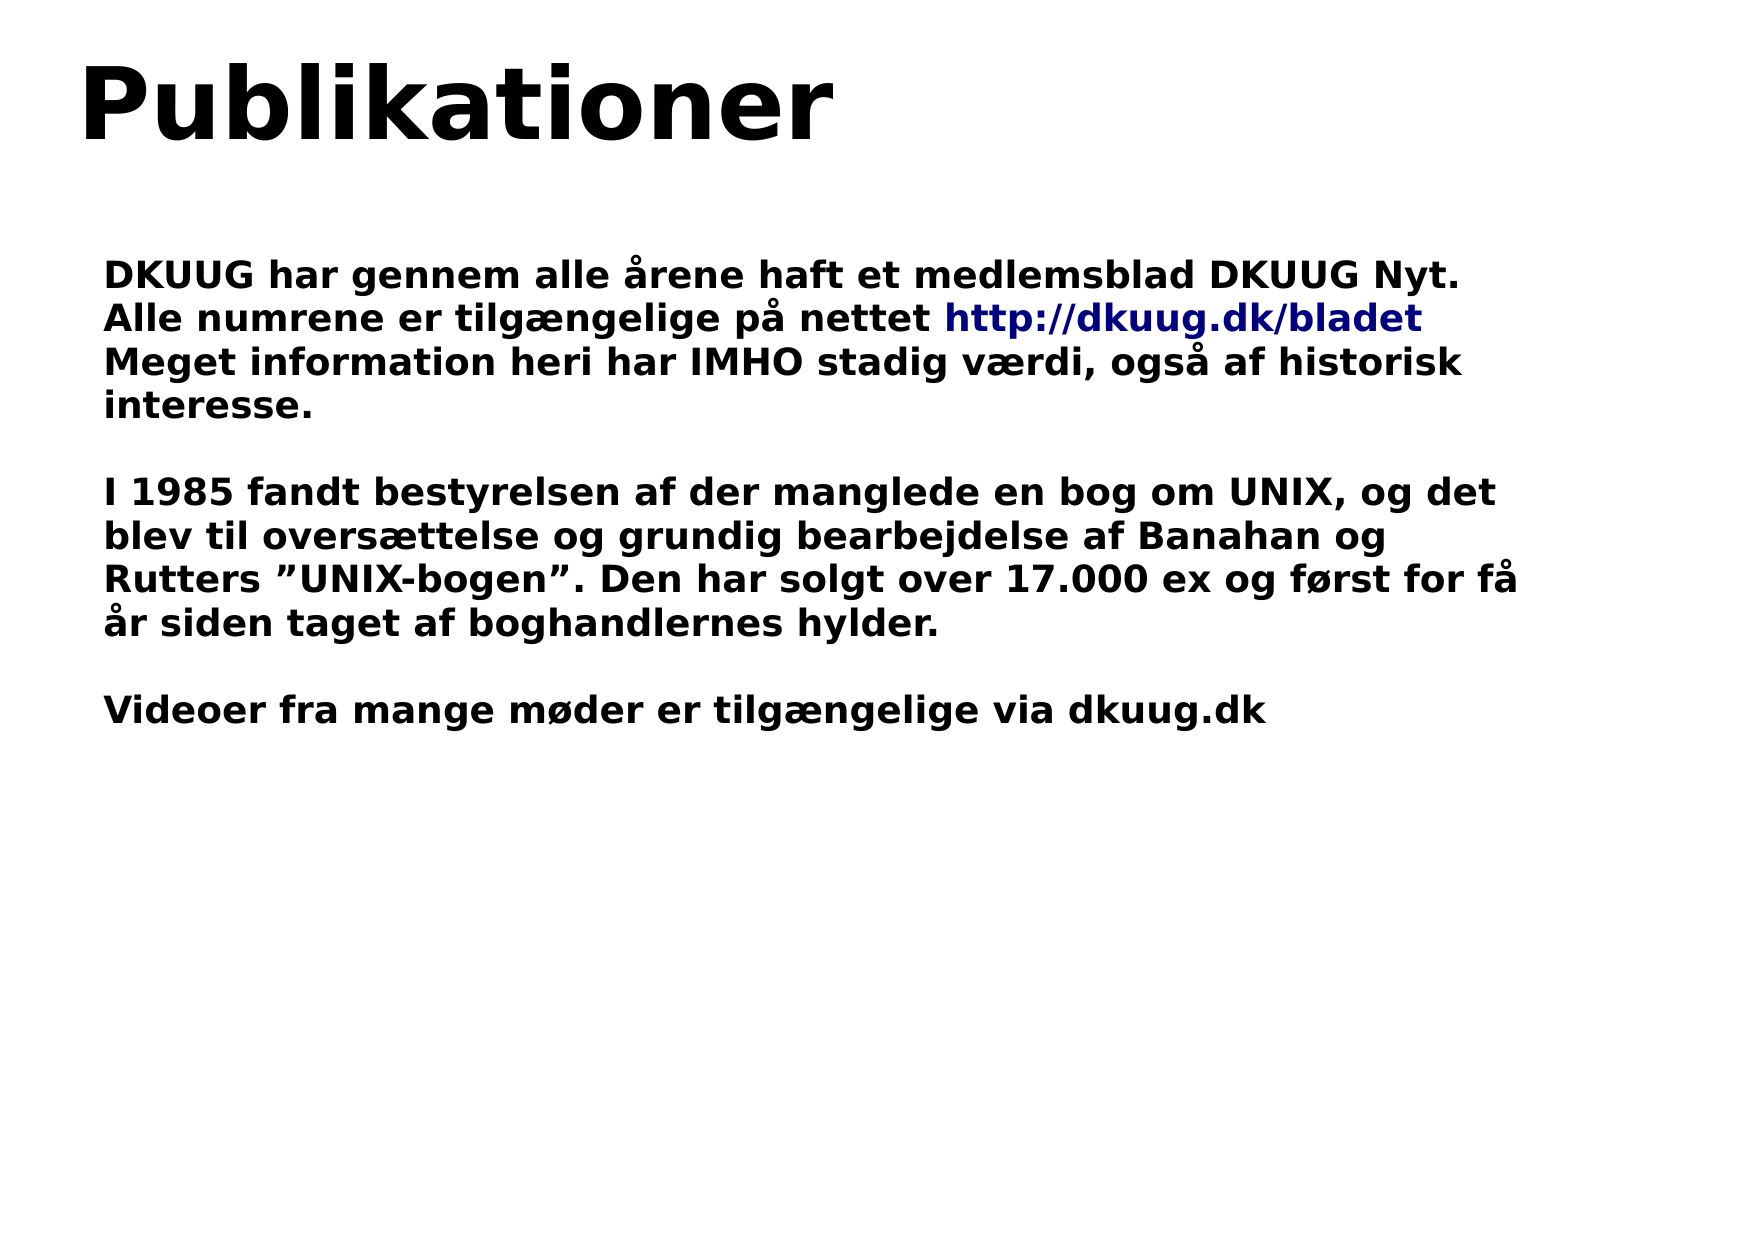

Publikationer
DKUUG har gennem alle årene haft et medlemsblad DKUUG Nyt.
Alle numrene er tilgængelige på nettet http://dkuug.dk/bladet
Meget information heri har IMHO stadig værdi, også af historisk interesse.
I 1985 fandt bestyrelsen af der manglede en bog om UNIX, og det blev til oversættelse og grundig bearbejdelse af Banahan og Rutters ”UNIX-bogen”. Den har solgt over 17.000 ex og først for få år siden taget af boghandlernes hylder.
Videoer fra mange møder er tilgængelige via dkuug.dk